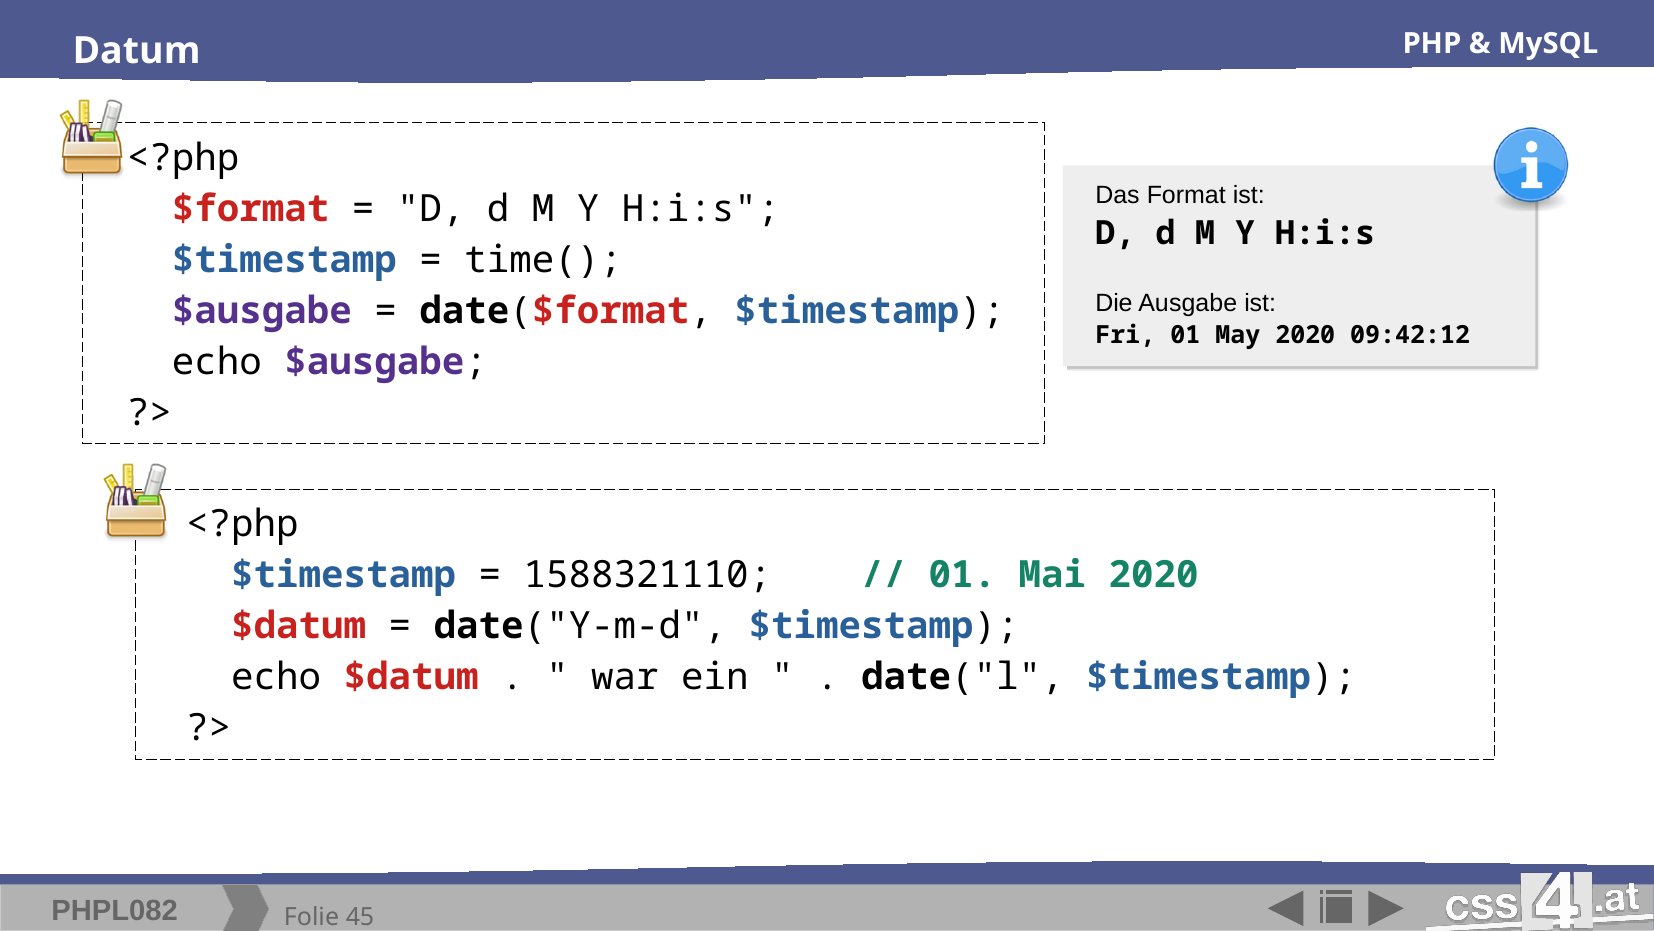

PHP & MySQL
Datum
<?php
 $format = "D, d M Y H:i:s";
 $timestamp = time();
 $ausgabe = date($format, $timestamp);
 echo $ausgabe;
?>
Das Format ist:
D, d M Y H:i:s
Die Ausgabe ist:
Fri, 01 May 2020 09:42:12
<?php
 $timestamp = 1588321110; // 01. Mai 2020
 $datum = date("Y-m-d", $timestamp);
 echo $datum . " war ein " . date("l", $timestamp);
?>
PHPL082
Folie